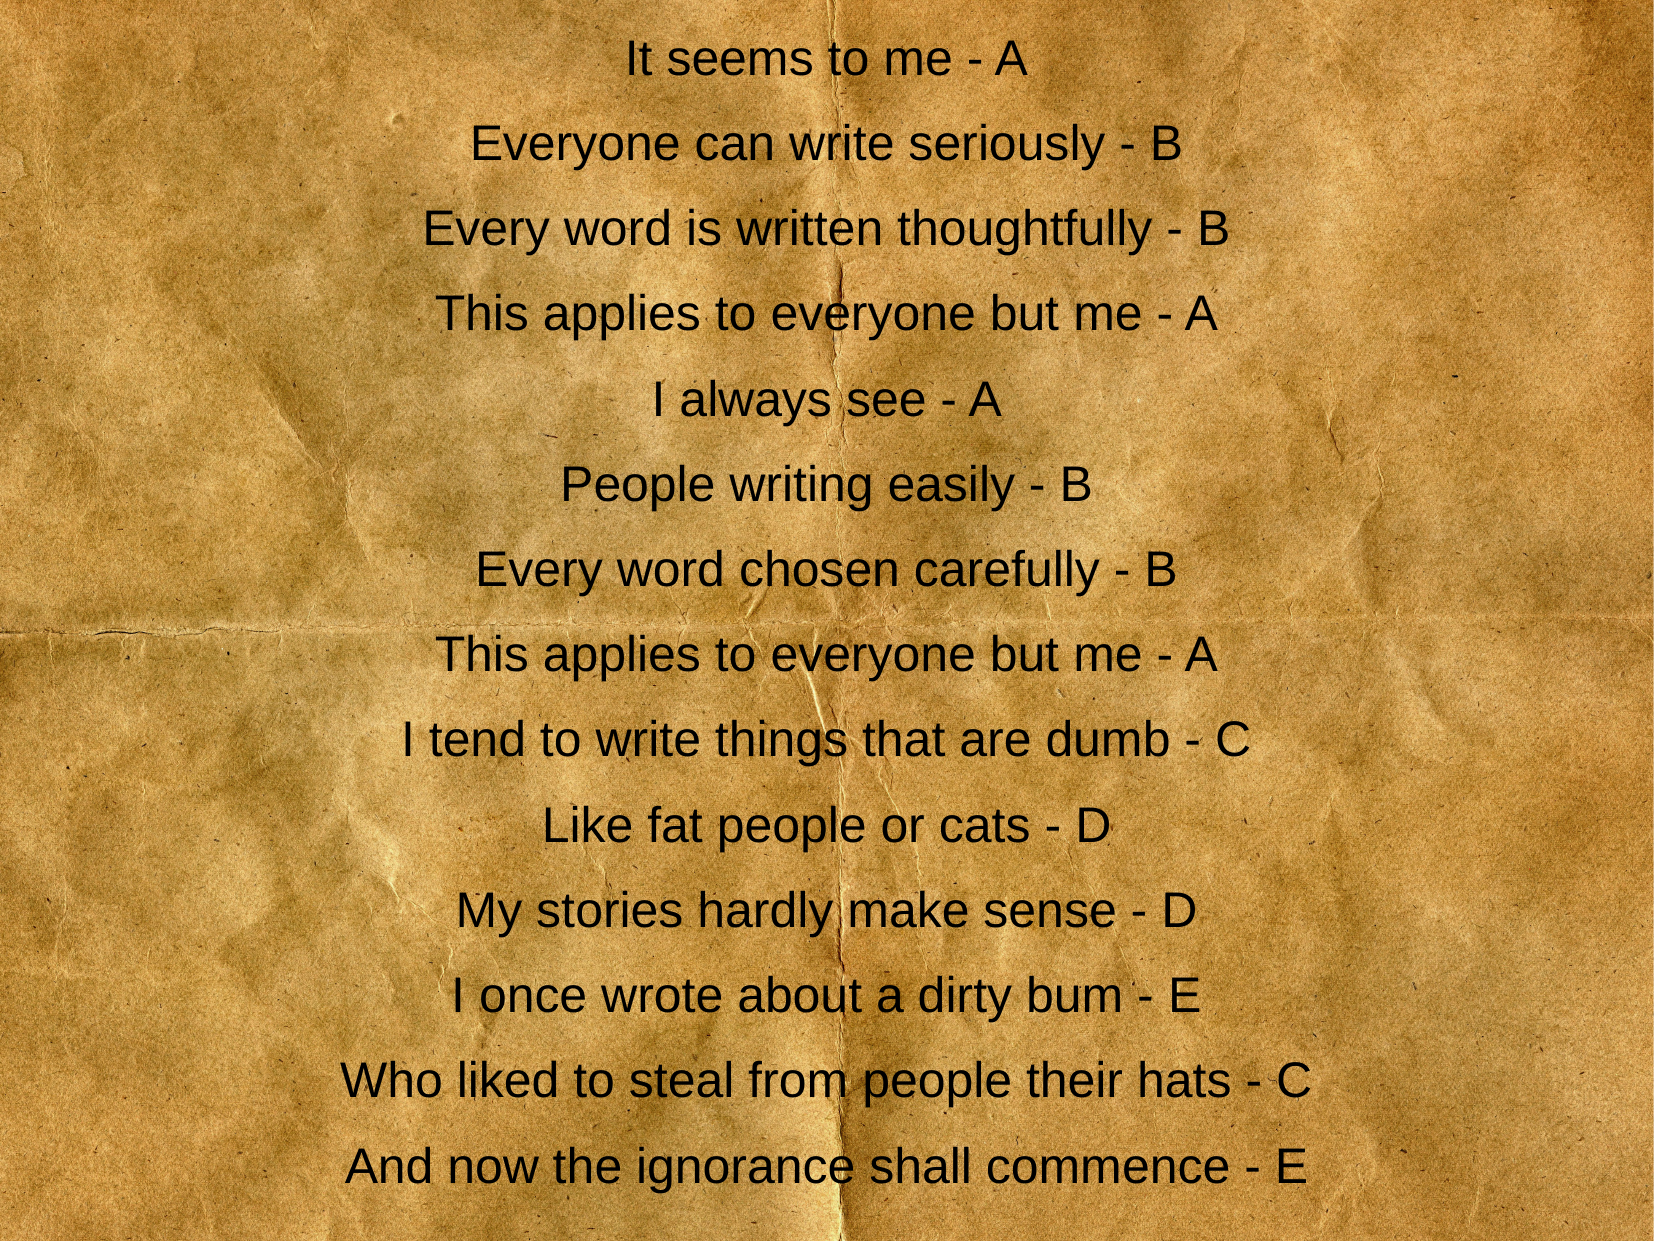

# It seems to me - A
Everyone can write seriously - B
Every word is written thoughtfully - B
This applies to everyone but me - A
I always see - A
People writing easily - B
Every word chosen carefully - B
This applies to everyone but me - A
I tend to write things that are dumb - C
Like fat people or cats - D
My stories hardly make sense - D
I once wrote about a dirty bum - E
Who liked to steal from people their hats - C
And now the ignorance shall commence - E